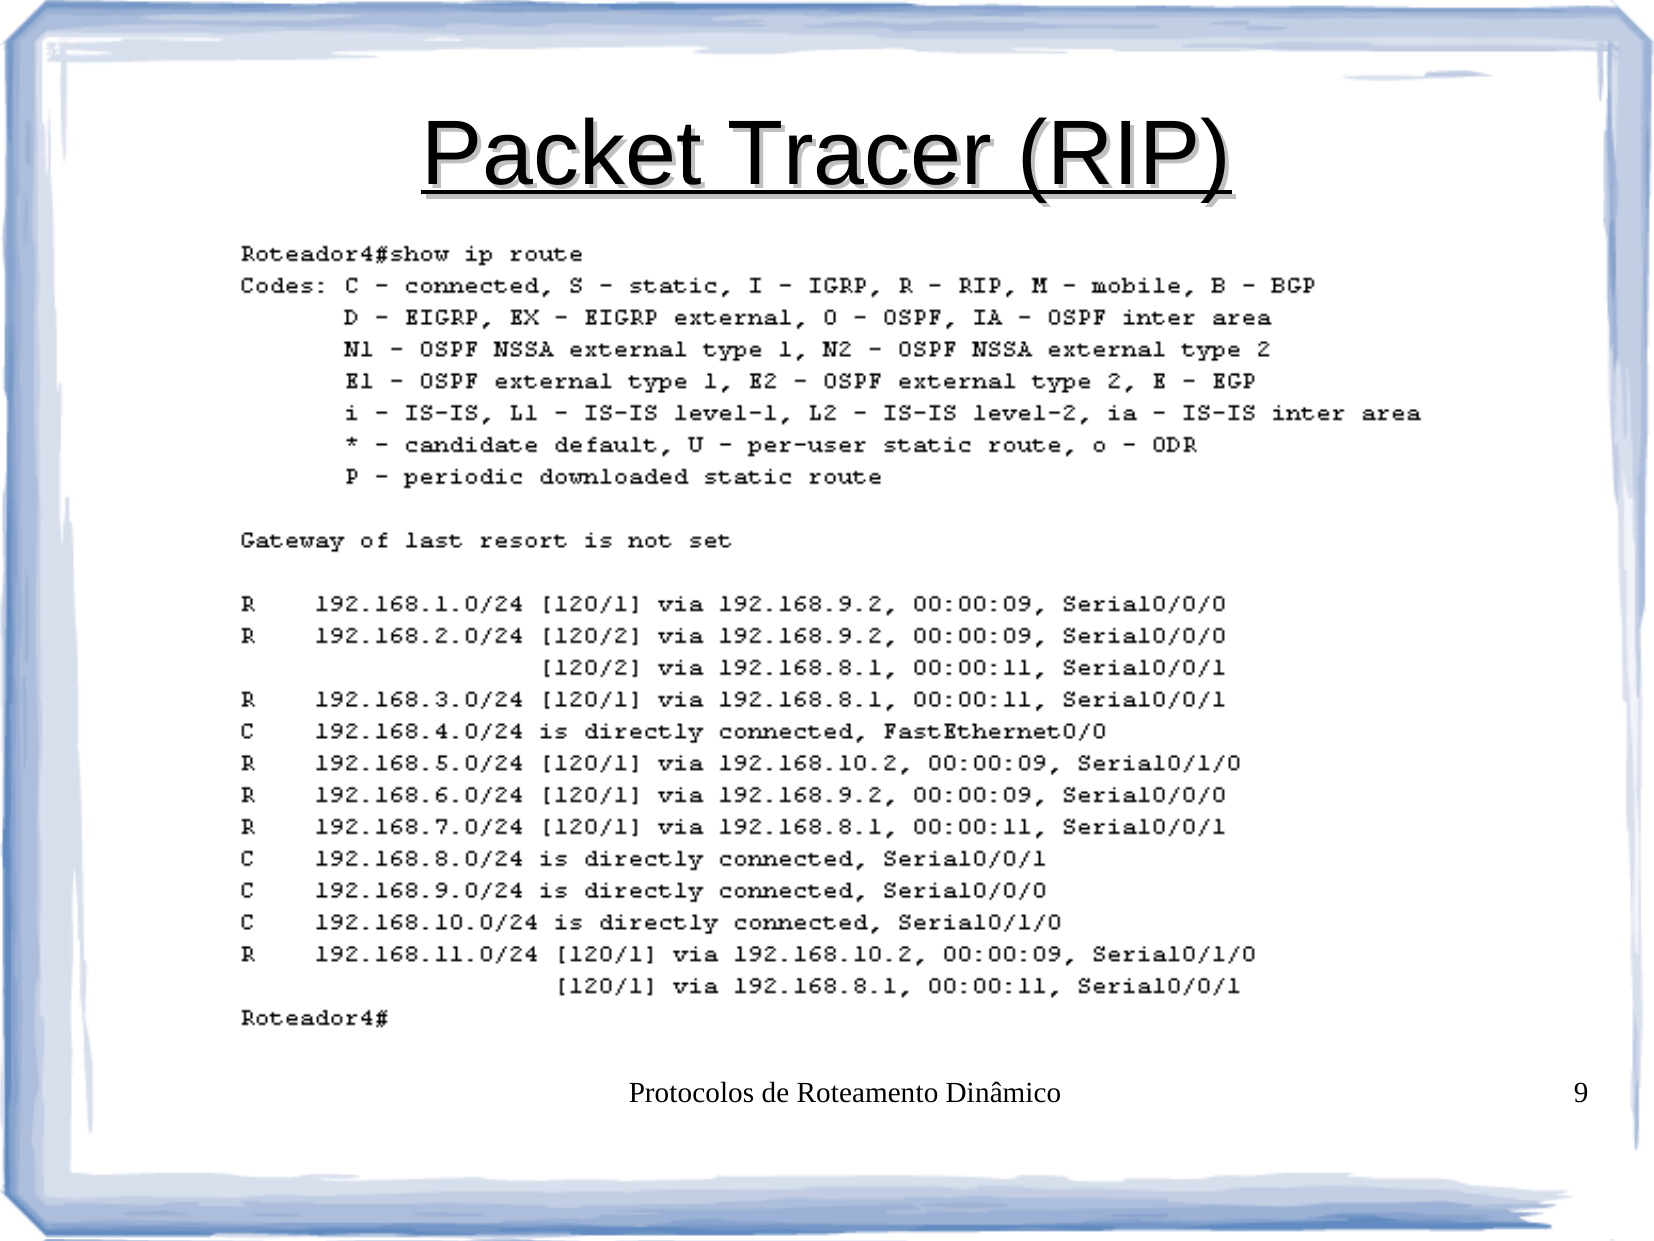

# Packet Tracer (RIP)
Protocolos de Roteamento Dinâmico
9